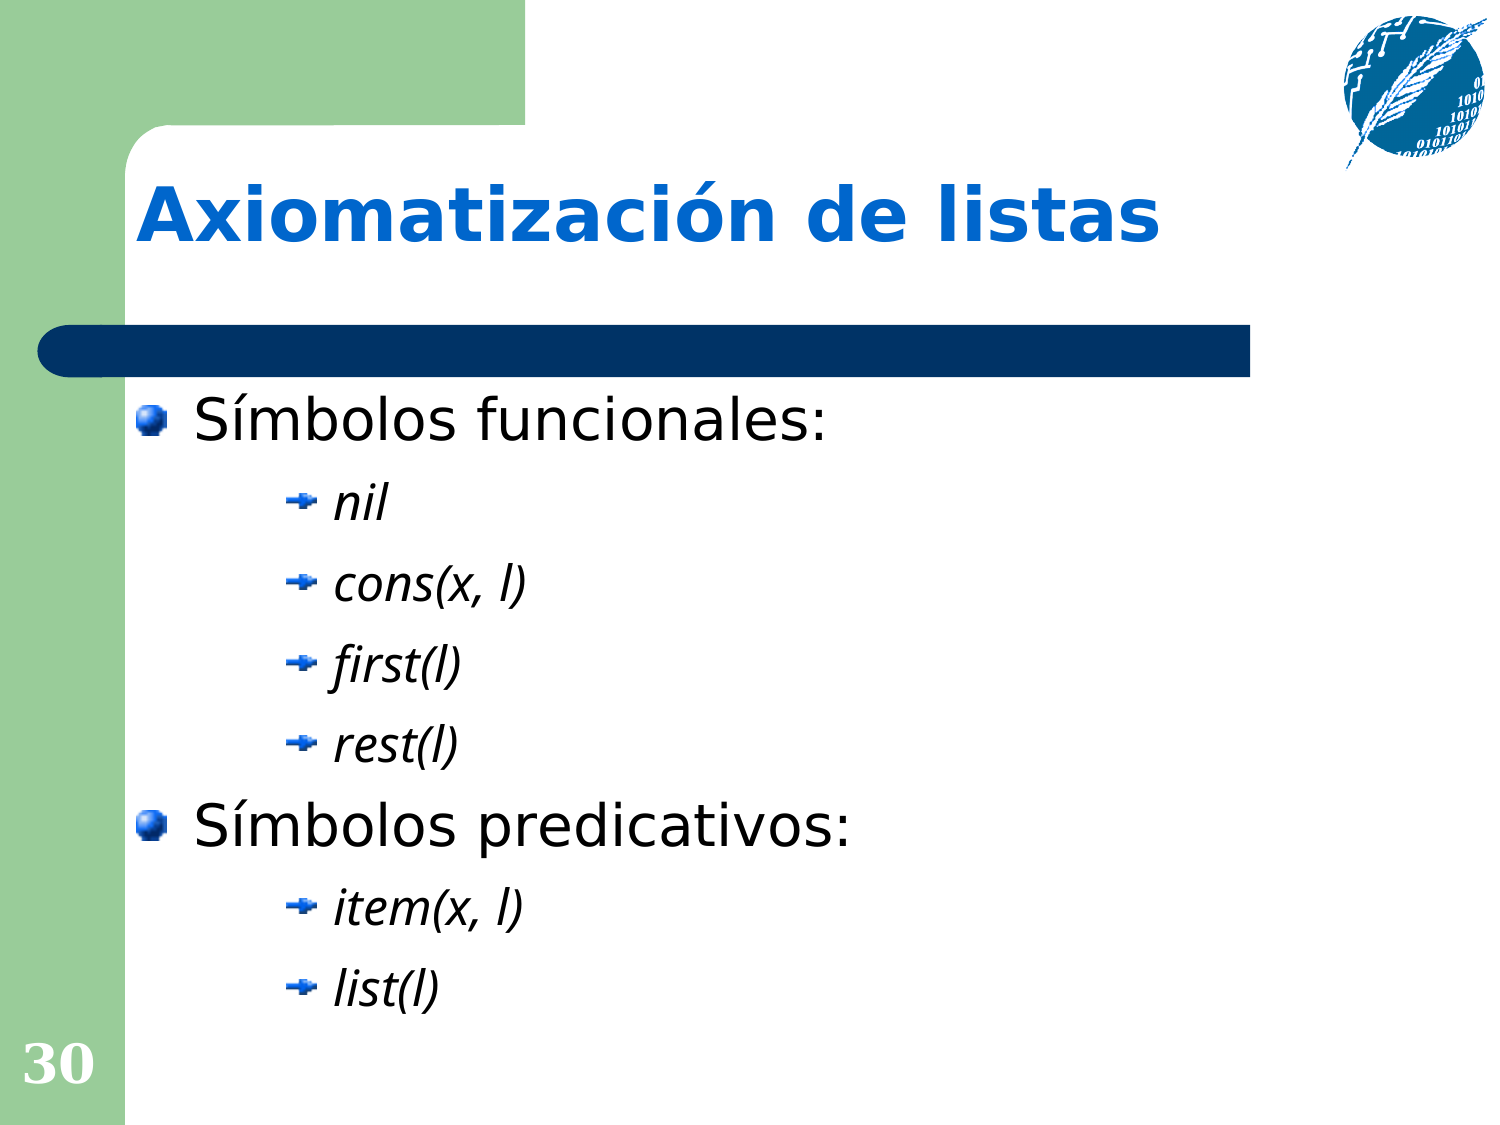

# Axiomatización de listas
Símbolos funcionales:
nil
cons(x, l)
first(l)
rest(l)
Símbolos predicativos:
item(x, l)
list(l)
30